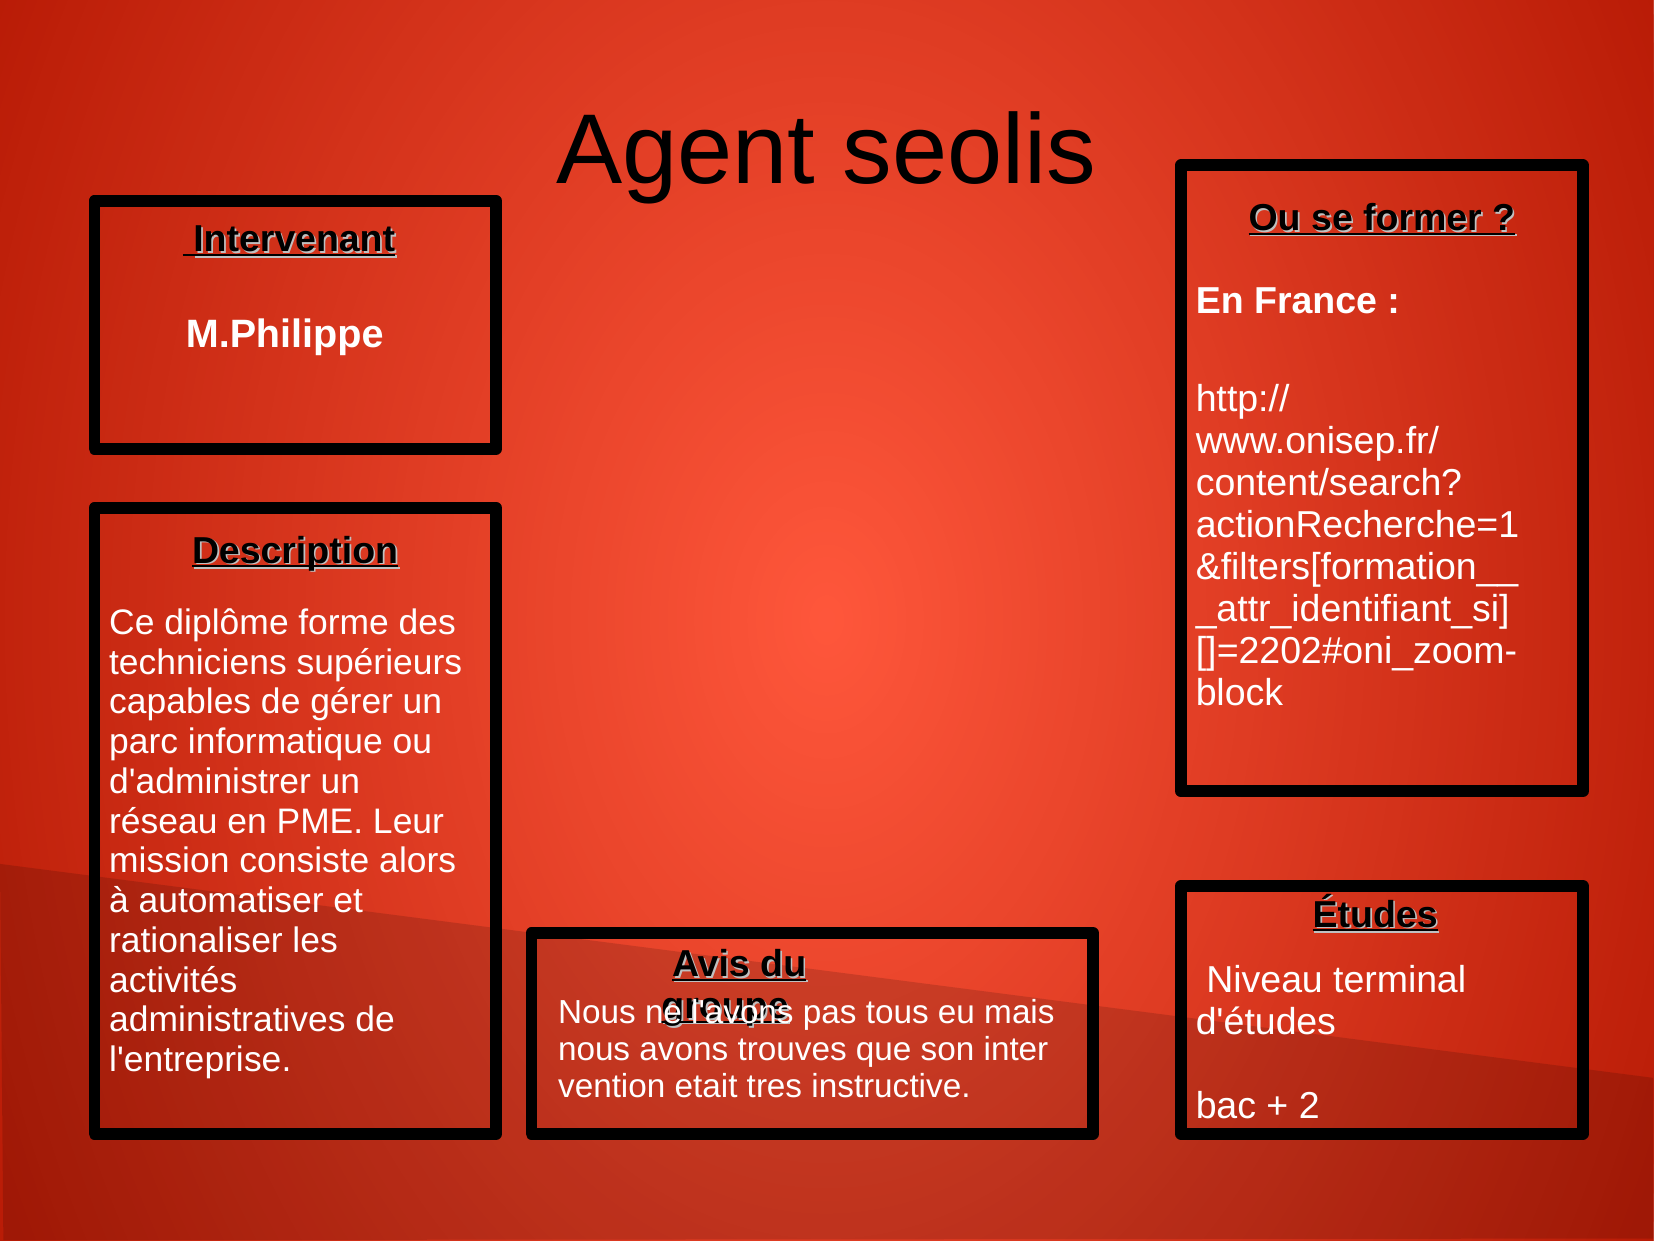

# Agent seolis
Ou se former ?
 Intervenant
En France :
 M.Philippe
http://www.onisep.fr/content/search?actionRecherche=1&filters[formation___attr_identifiant_si][]=2202#oni_zoom-block
Description
Ce diplôme forme des techniciens supérieurs capables de gérer un parc informatique ou d'administrer un réseau en PME. Leur mission consiste alors à automatiser et rationaliser les activités administratives de l'entreprise.
 Études
 Avis du groupe
 Niveau terminal d'études
bac + 2
Nous ne l'avons pas tous eu mais nous avons trouves que son inter vention etait tres instructive.